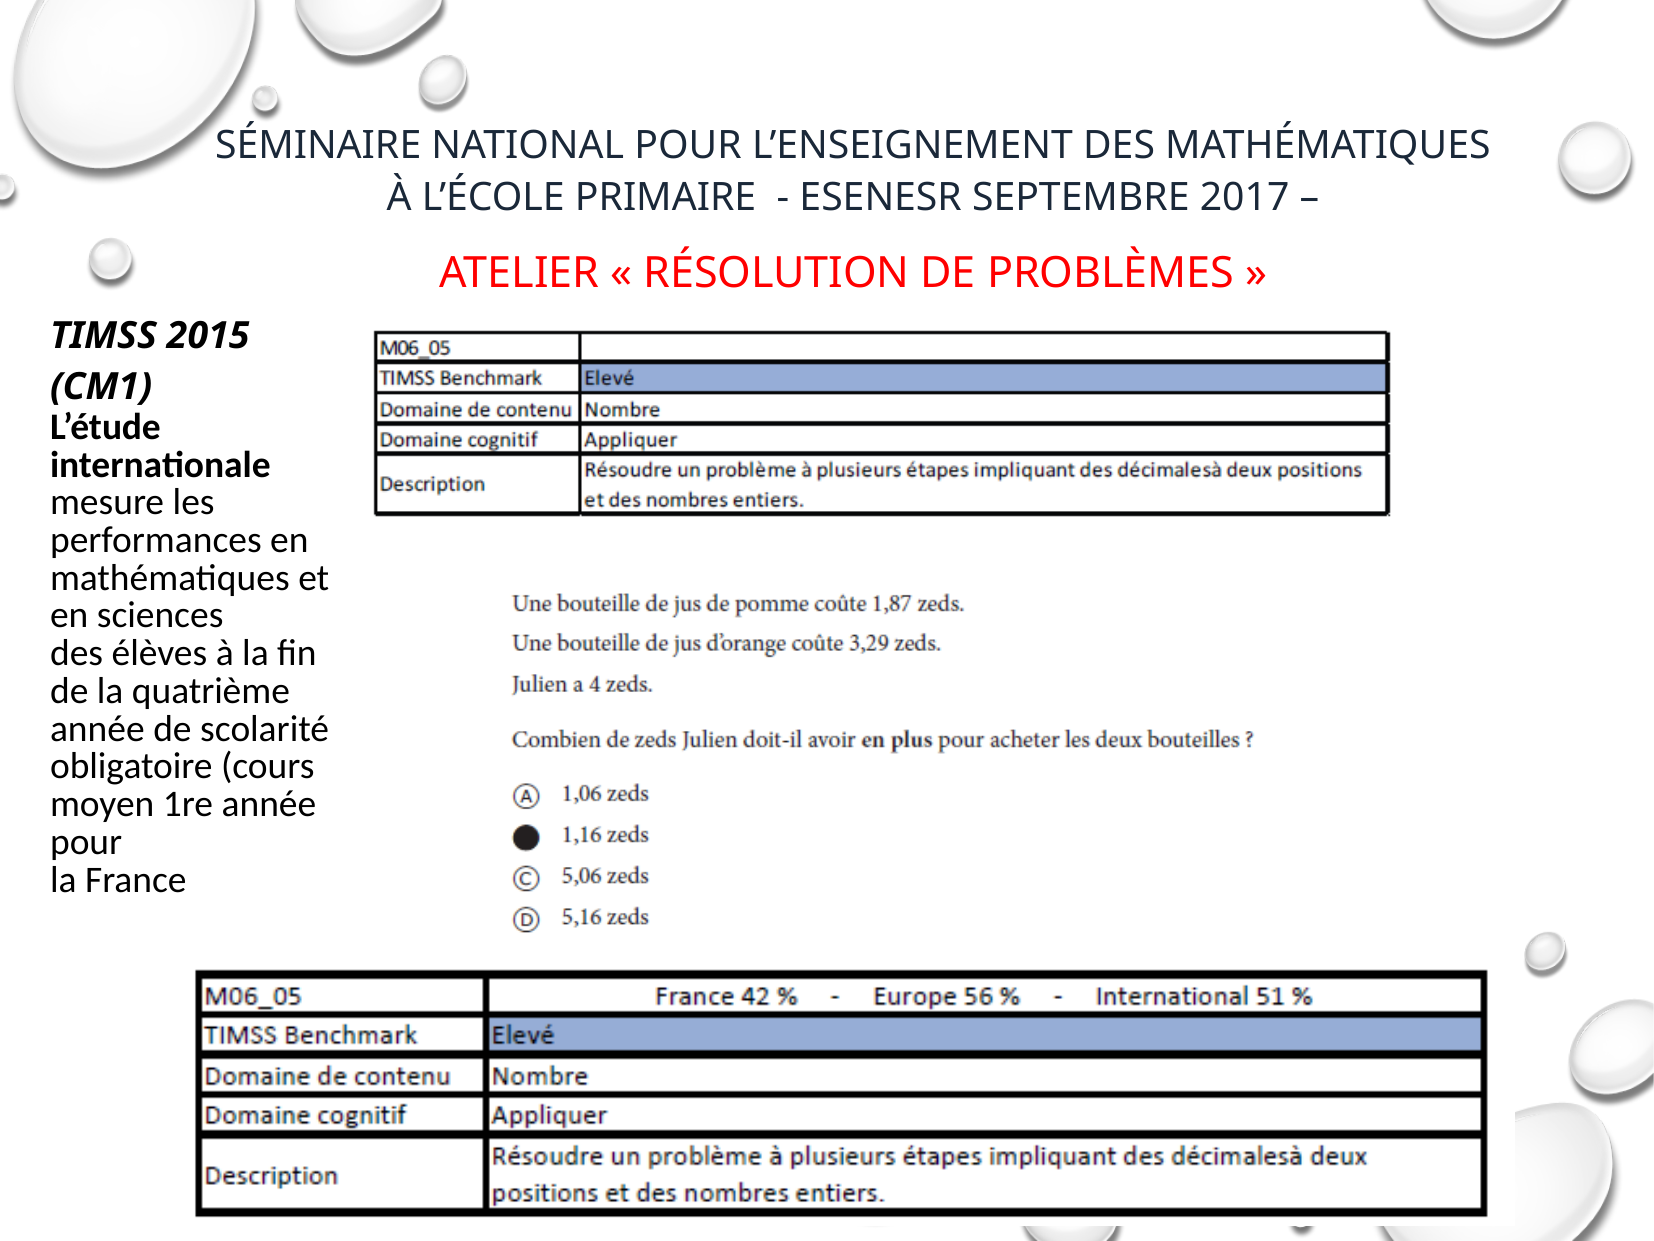

Séminaire national pour l’enseignement des mathématiques à l’école primaire - ESENESR Septembre 2017 –
Atelier « Résolution de problèmes »
TIMSS 2015 (CM1)
L’étude internationale mesure les performances en mathématiques et en sciences
des élèves à la fin de la quatrième année de scolarité obligatoire (cours moyen 1re année pour
la France